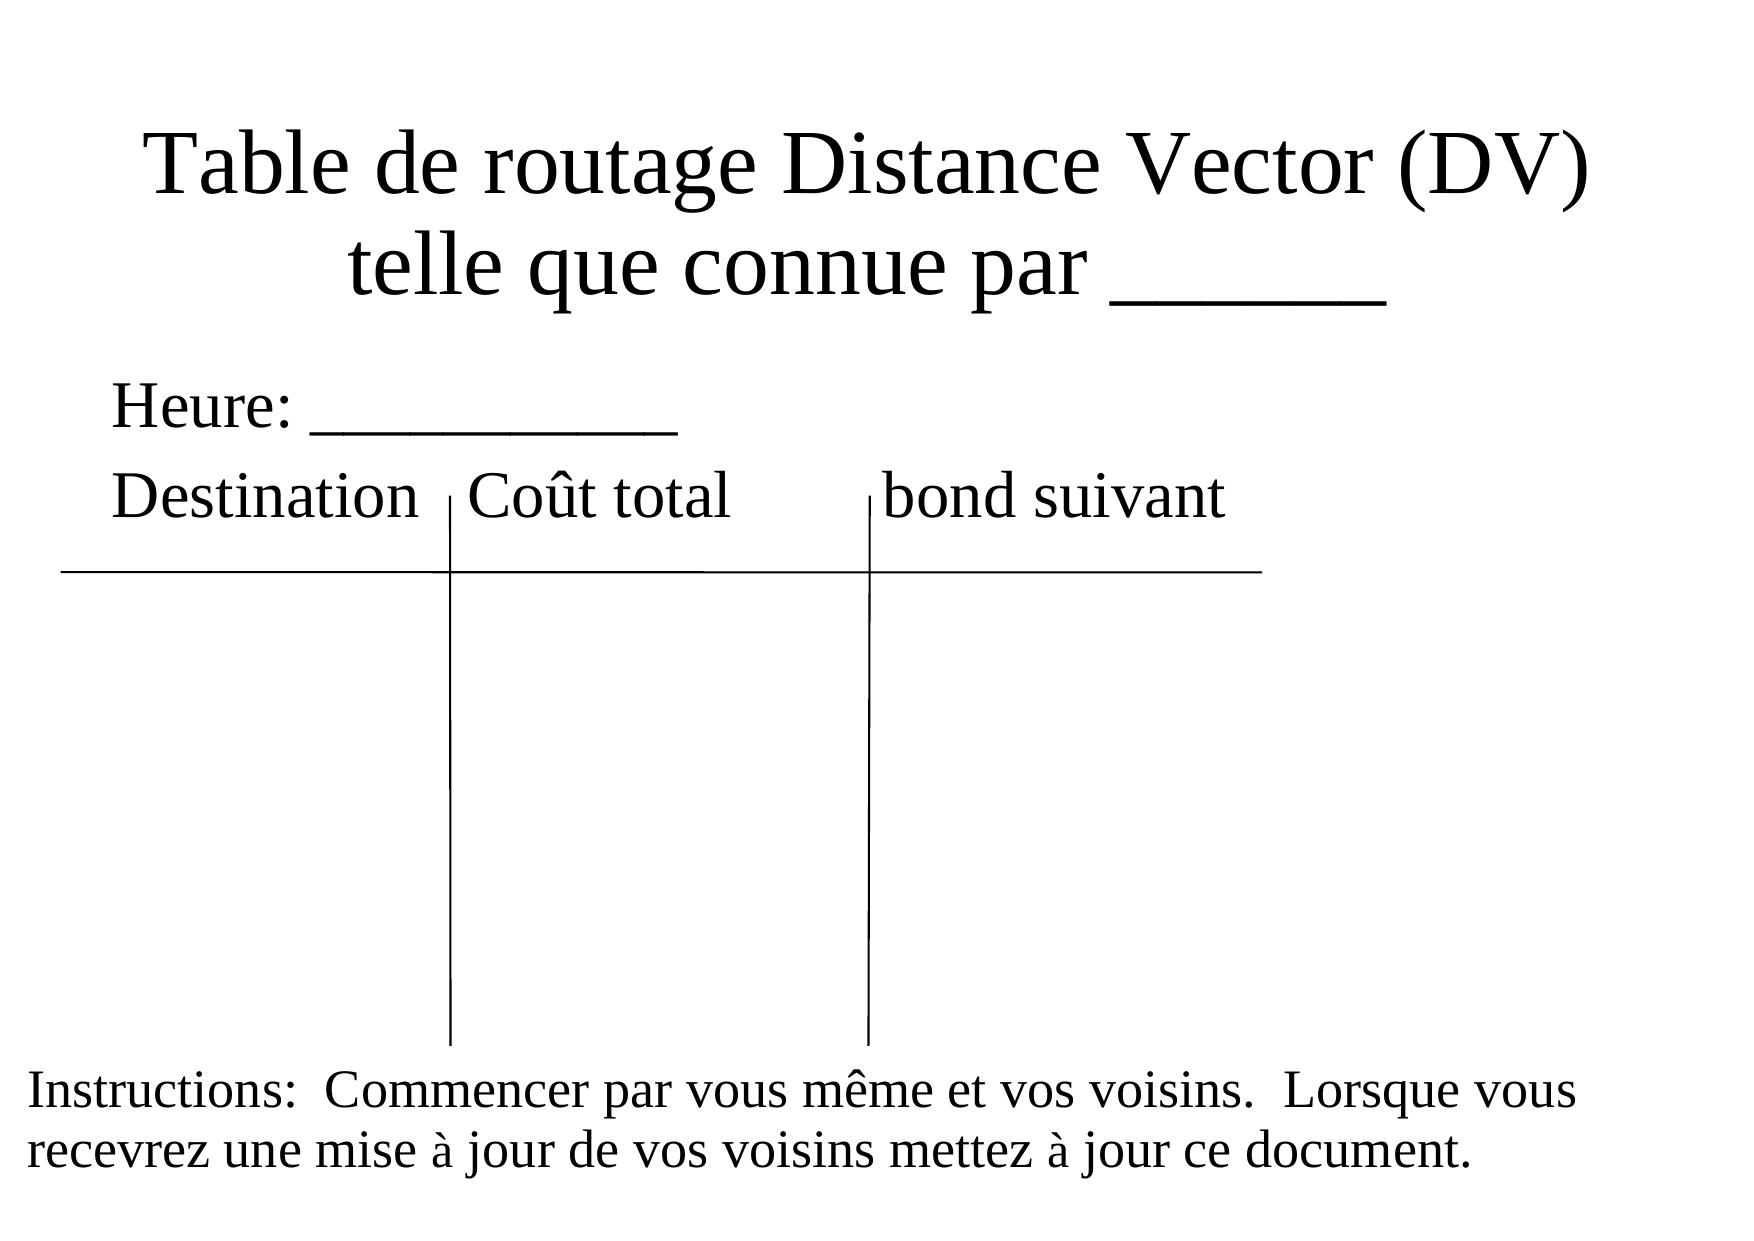

# Table de routage Distance Vector (DV) telle que connue par ______
Heure: ___________
Destination	Coût total bond suivant
Instructions: Commencer par vous même et vos voisins. Lorsque vous recevrez une mise à jour de vos voisins mettez à jour ce document.